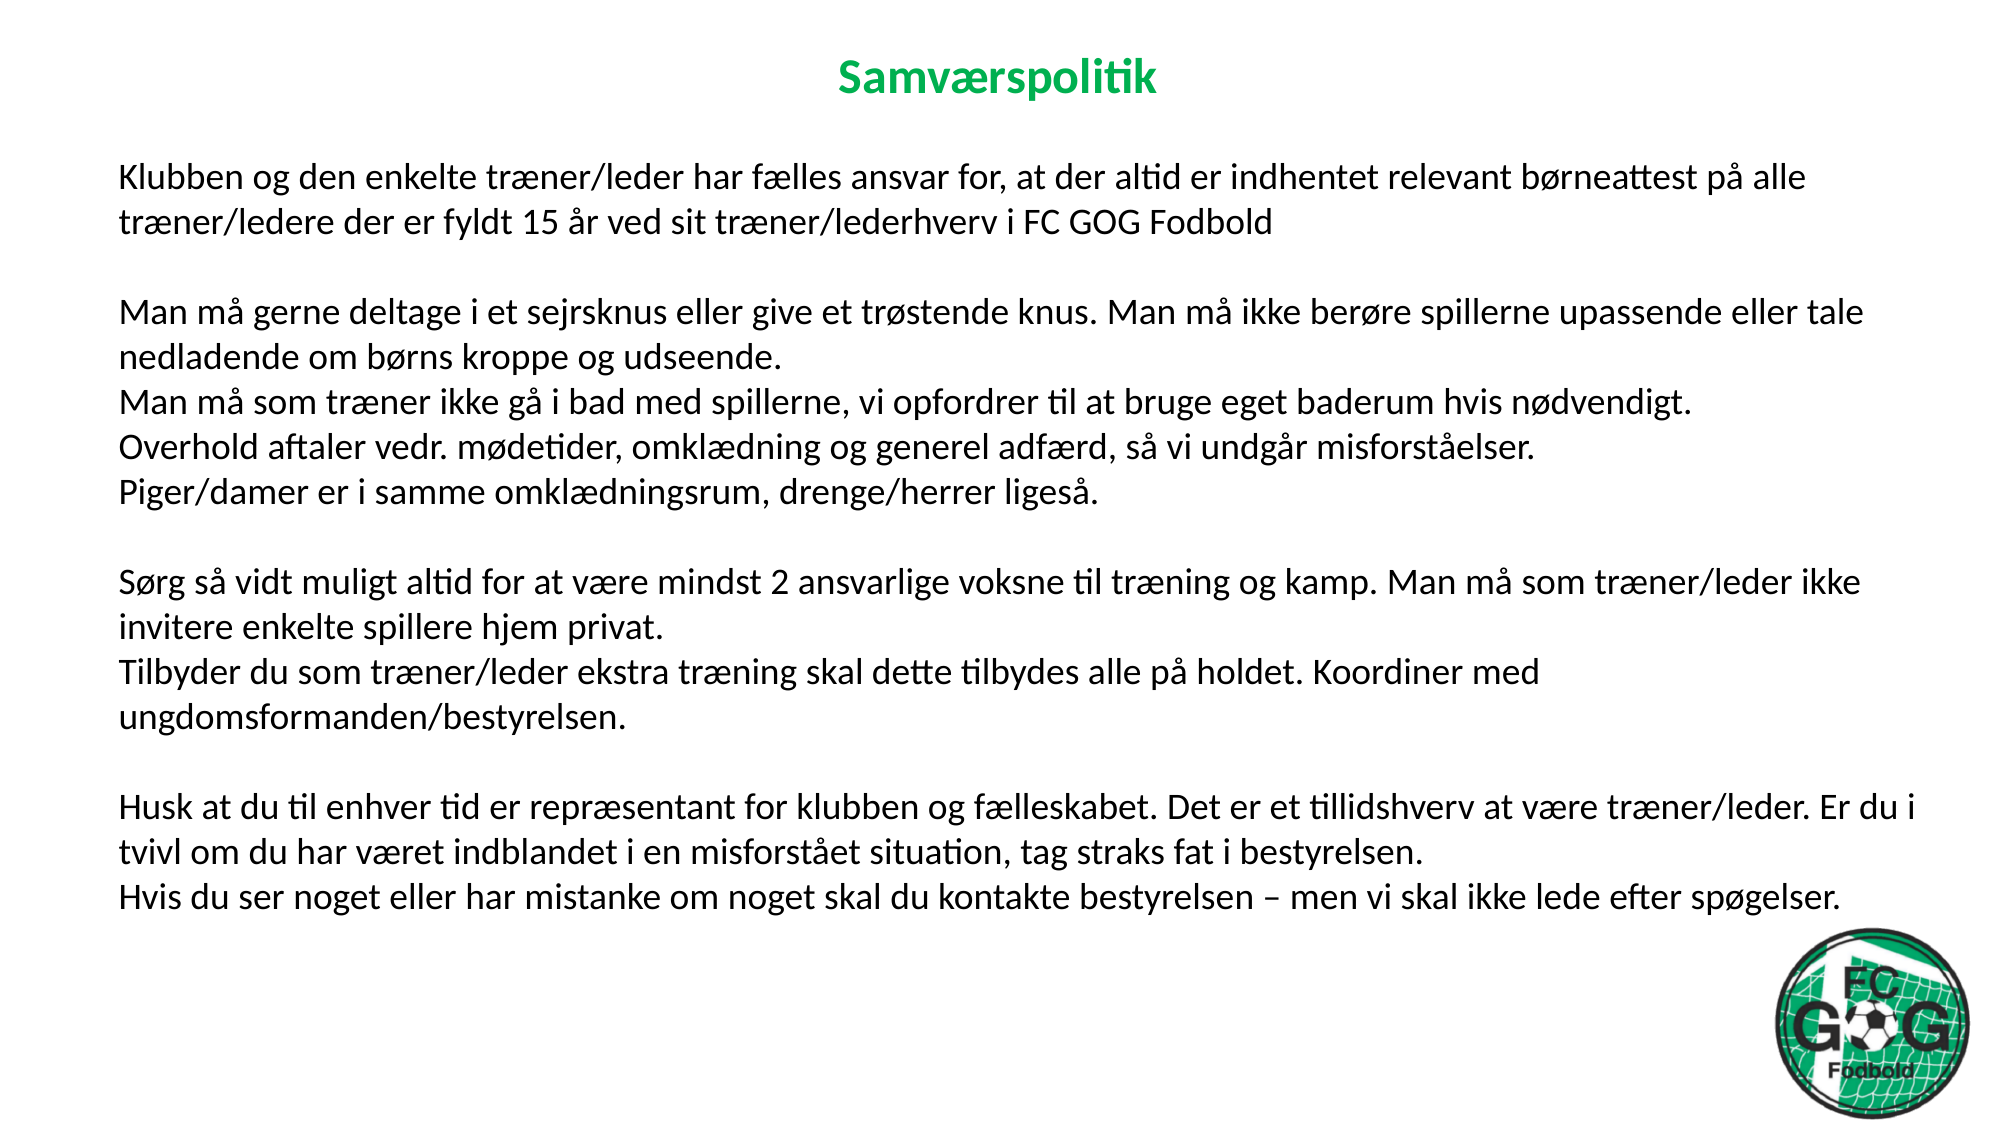

Samværspolitik
Klubben og den enkelte træner/leder har fælles ansvar for, at der altid er indhentet relevant børneattest på alle træner/ledere der er fyldt 15 år ved sit træner/lederhverv i FC GOG Fodbold
Man må gerne deltage i et sejrsknus eller give et trøstende knus. Man må ikke berøre spillerne upassende eller tale nedladende om børns kroppe og udseende.
Man må som træner ikke gå i bad med spillerne, vi opfordrer til at bruge eget baderum hvis nødvendigt.
Overhold aftaler vedr. mødetider, omklædning og generel adfærd, så vi undgår misforståelser.
Piger/damer er i samme omklædningsrum, drenge/herrer ligeså.
Sørg så vidt muligt altid for at være mindst 2 ansvarlige voksne til træning og kamp. Man må som træner/leder ikke invitere enkelte spillere hjem privat.
Tilbyder du som træner/leder ekstra træning skal dette tilbydes alle på holdet. Koordiner med ungdomsformanden/bestyrelsen.
Husk at du til enhver tid er repræsentant for klubben og fælleskabet. Det er et tillidshverv at være træner/leder. Er du i tvivl om du har været indblandet i en misforstået situation, tag straks fat i bestyrelsen.
Hvis du ser noget eller har mistanke om noget skal du kontakte bestyrelsen – men vi skal ikke lede efter spøgelser.